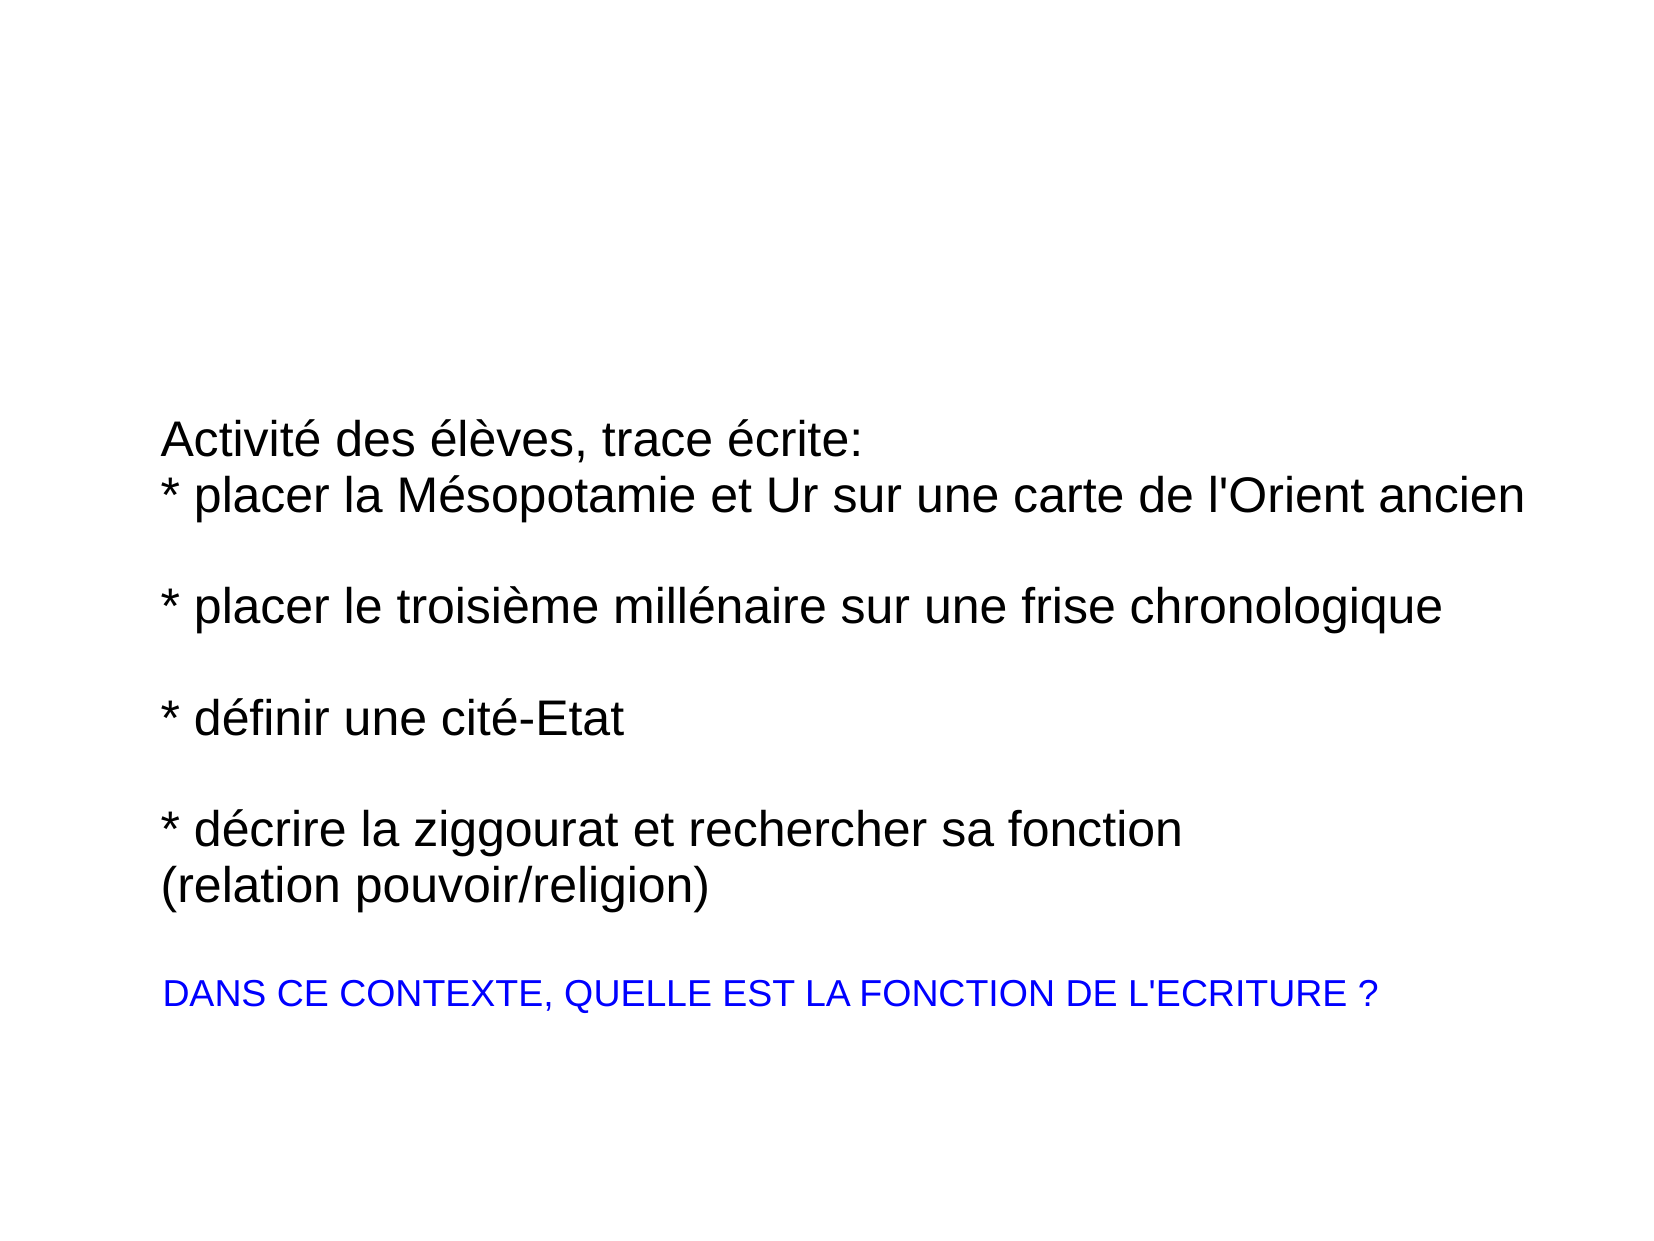

Activité des élèves, trace écrite:
* placer la Mésopotamie et Ur sur une carte de l'Orient ancien
* placer le troisième millénaire sur une frise chronologique
* définir une cité-Etat
* décrire la ziggourat et rechercher sa fonction
(relation pouvoir/religion)
DANS CE CONTEXTE, QUELLE EST LA FONCTION DE L'ECRITURE ?